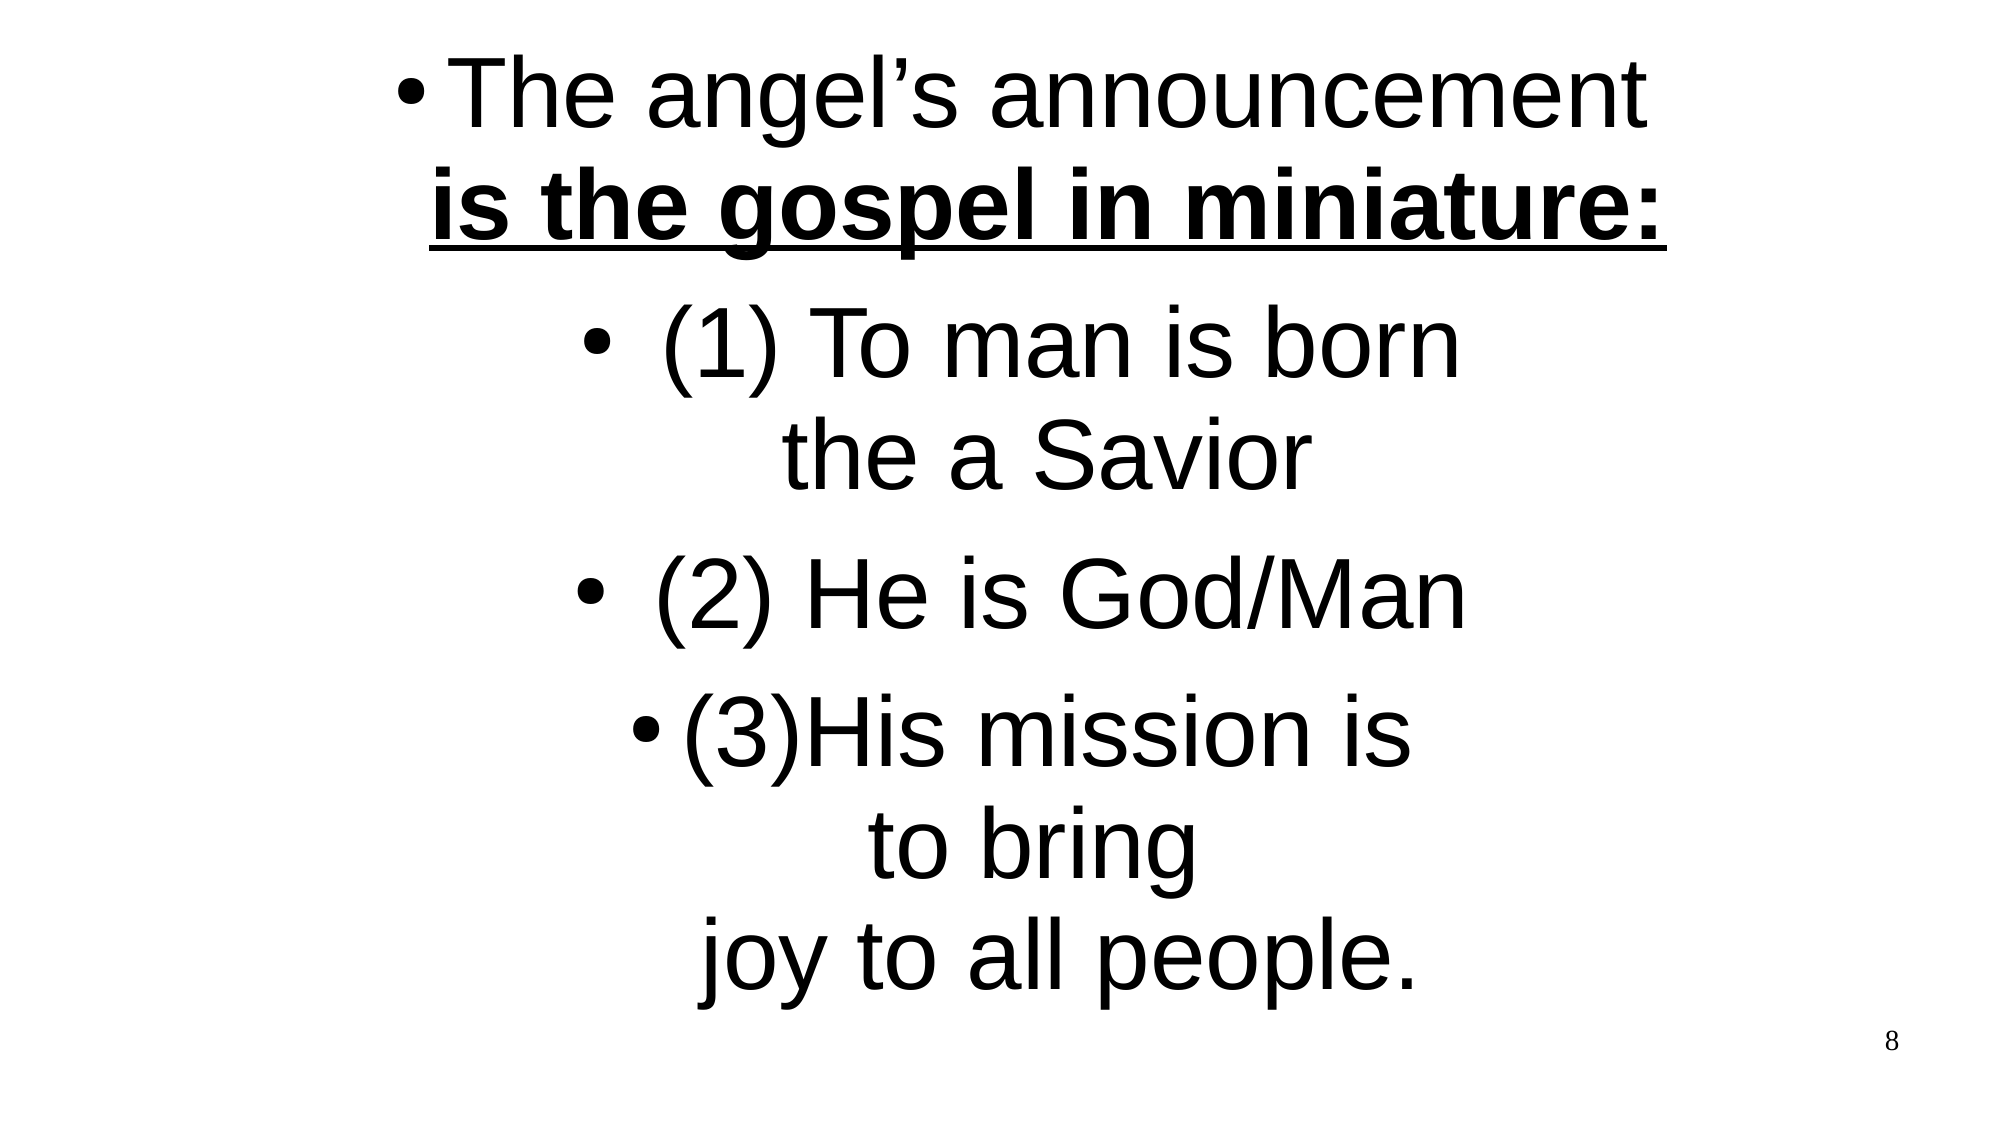

# The angel’s announcement is the gospel in miniature:
 (1) To man is born
 the a Savior
 (2) He is God/Man
(3)His mission is
to bring
 joy to all people.
8